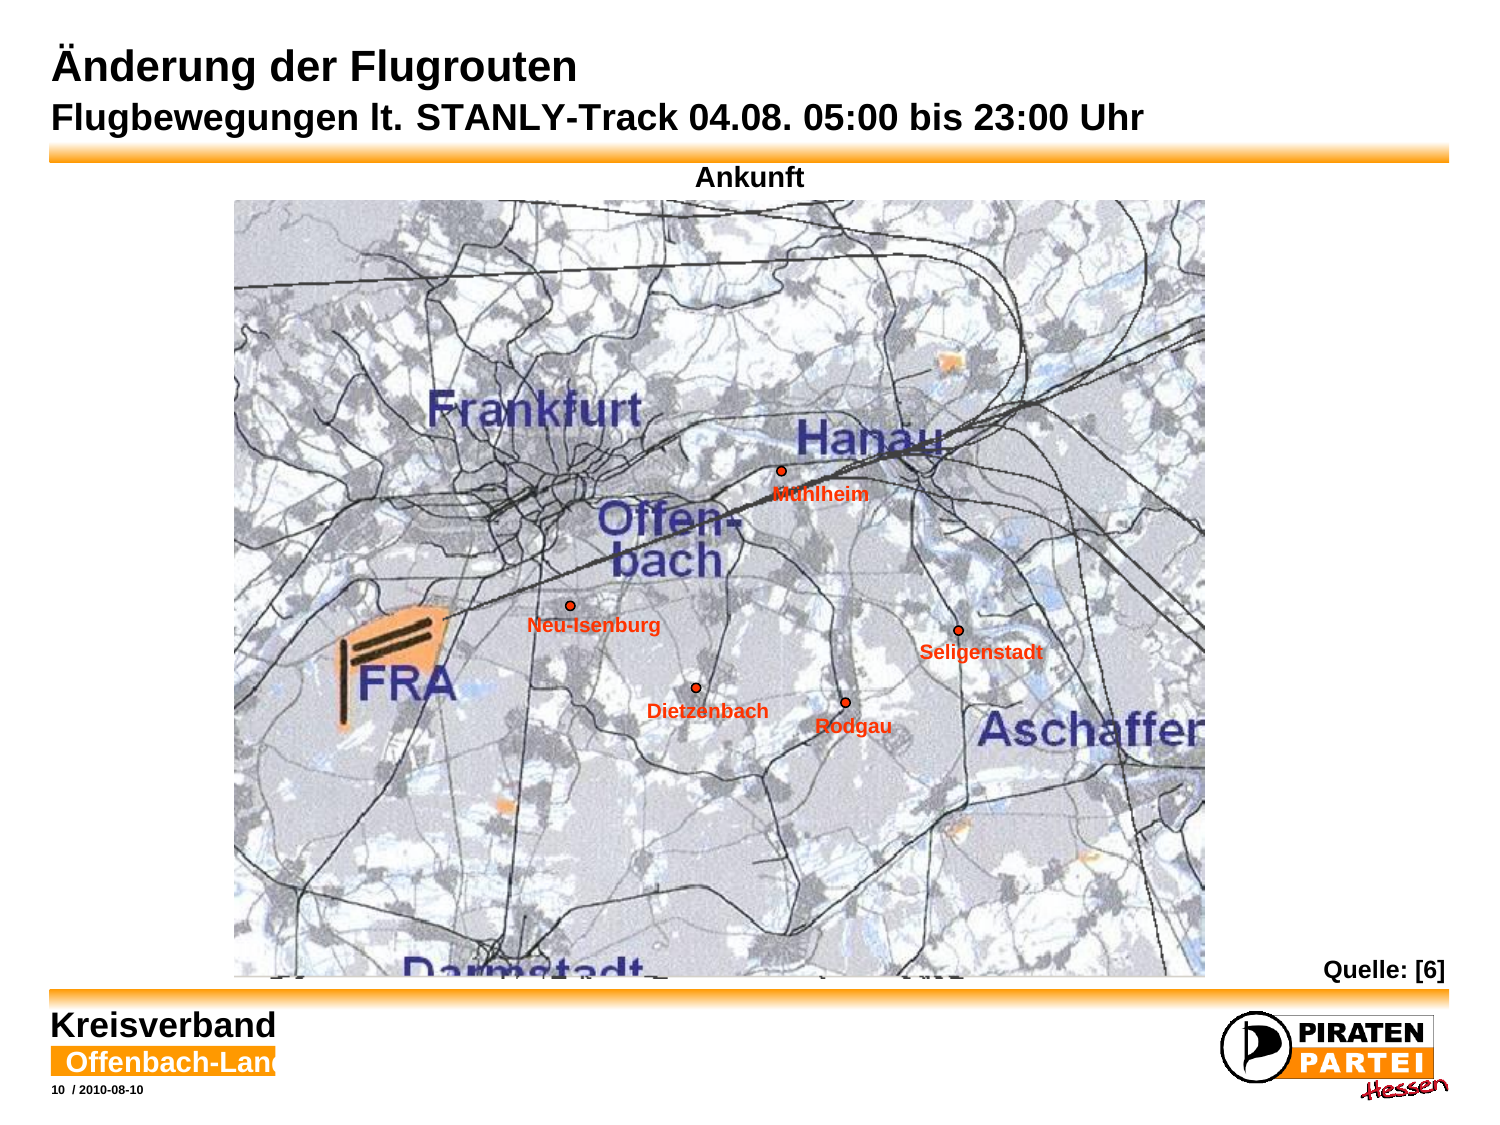

# Änderung der Flugrouten Flugbewegungen lt. STANLY-Track 04.08. 05:00 bis 23:00 Uhr
Ankunft
Mühlheim
Neu-Isenburg
Seligenstadt
Dietzenbach
Rodgau
Quelle: [6]